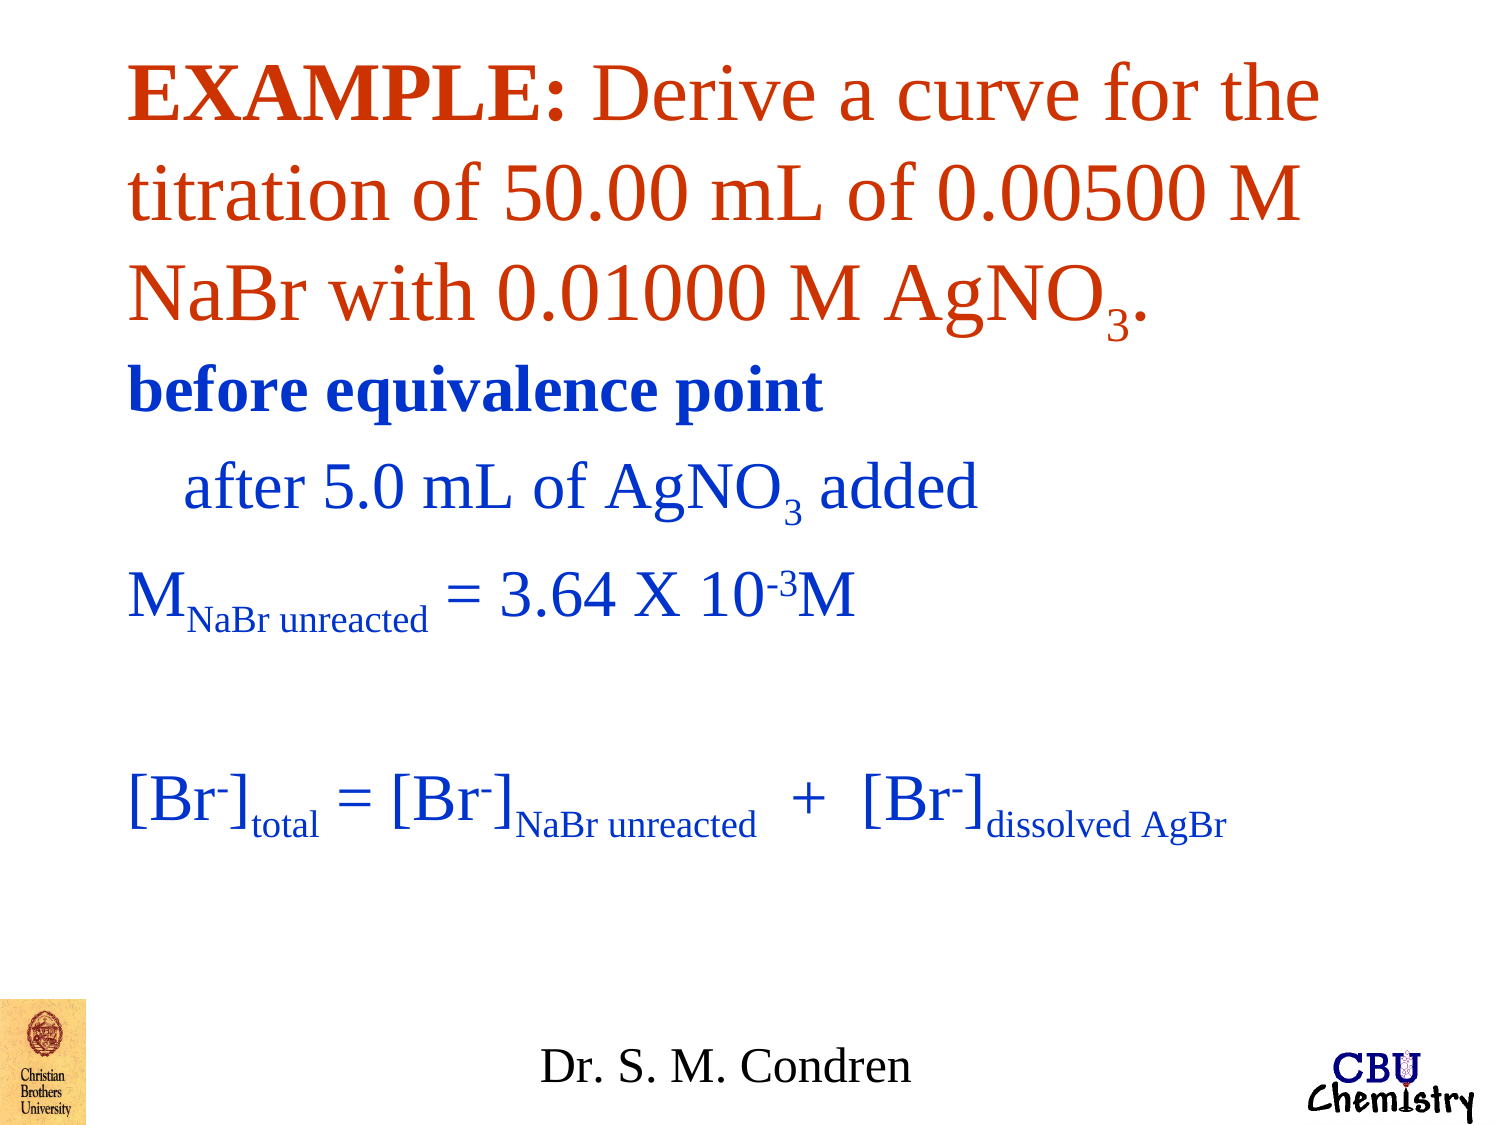

# EXAMPLE: Derive a curve for the titration of 50.00 mL of 0.00500 M NaBr with 0.01000 M AgNO3.
before equivalence point
	after 5.0 mL of AgNO3 added
MNaBr unreacted = 3.64 X 10-3M
[Br-]total = [Br-]NaBr unreacted + [Br-]dissolved AgBr